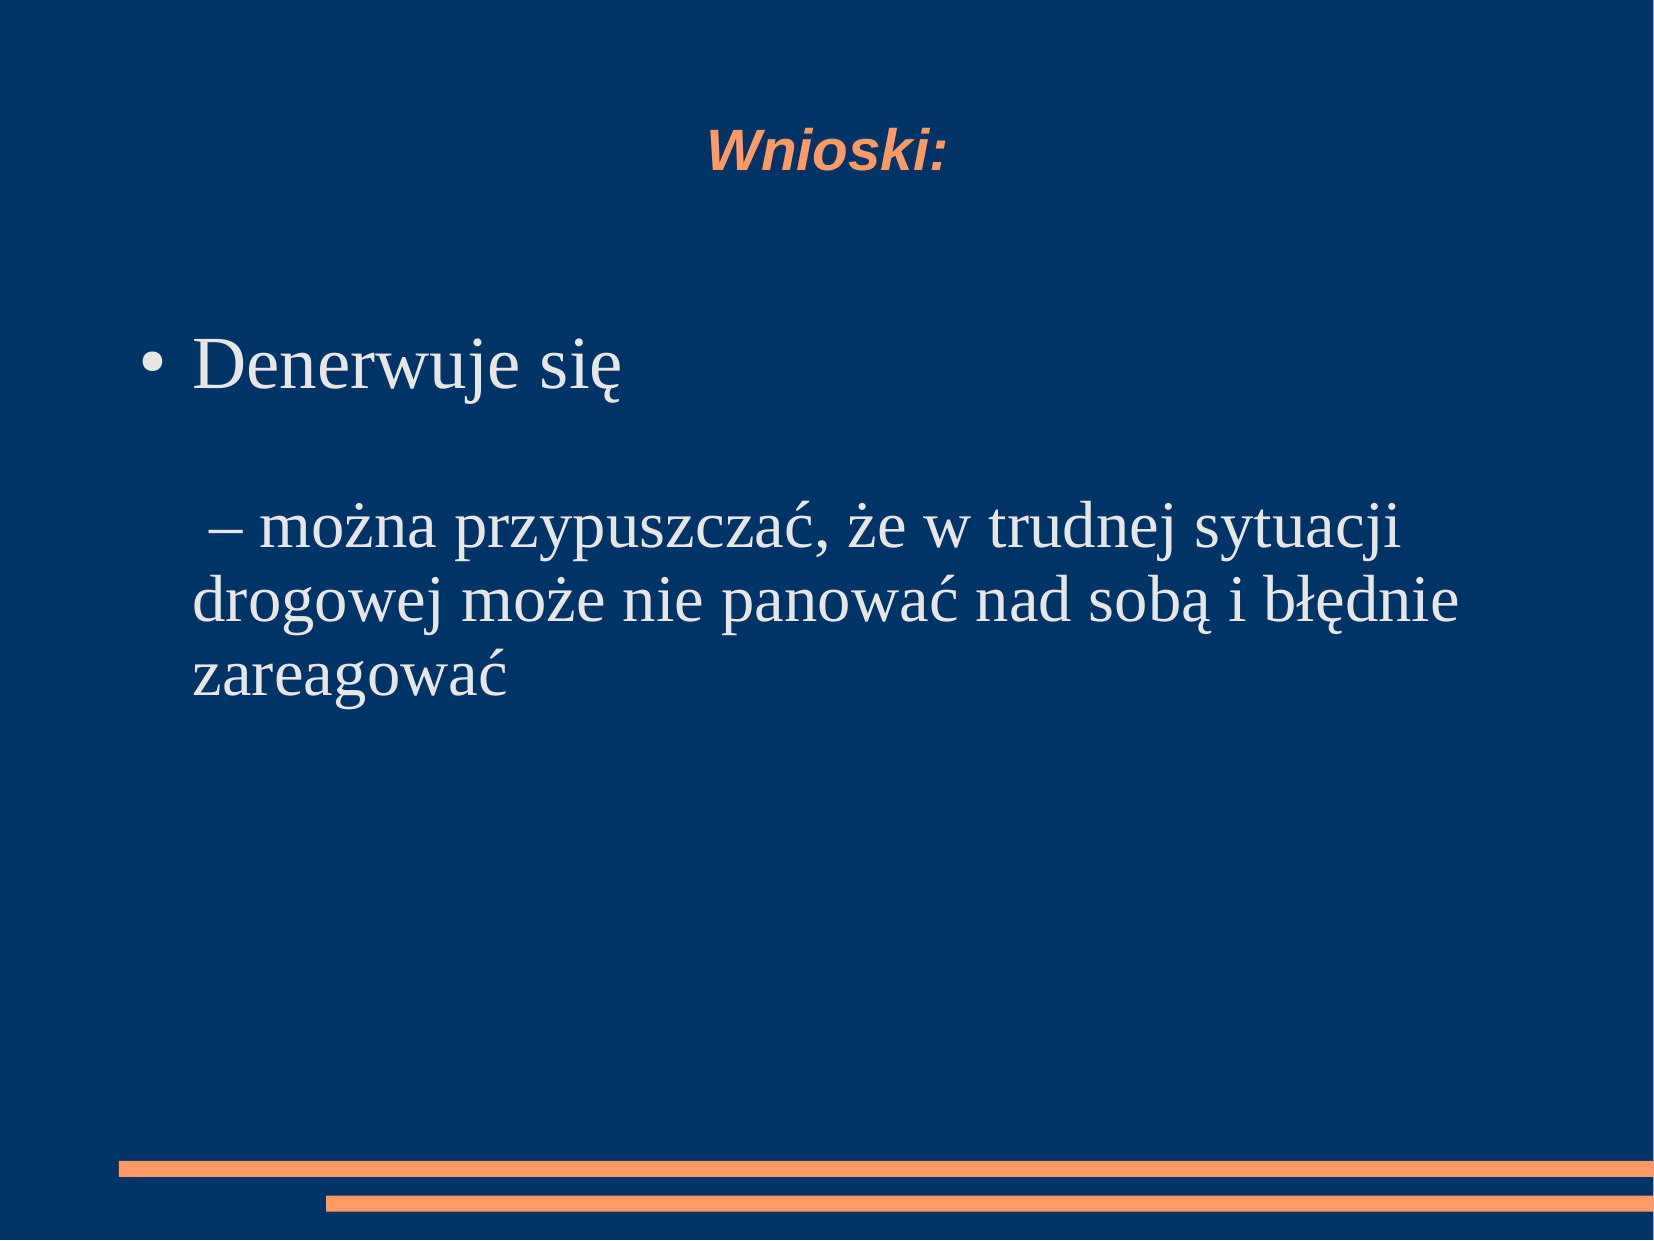

# Wnioski:
Denerwuje się
 – można przypuszczać, że w trudnej sytuacji drogowej może nie panować nad sobą i błędnie zareagować